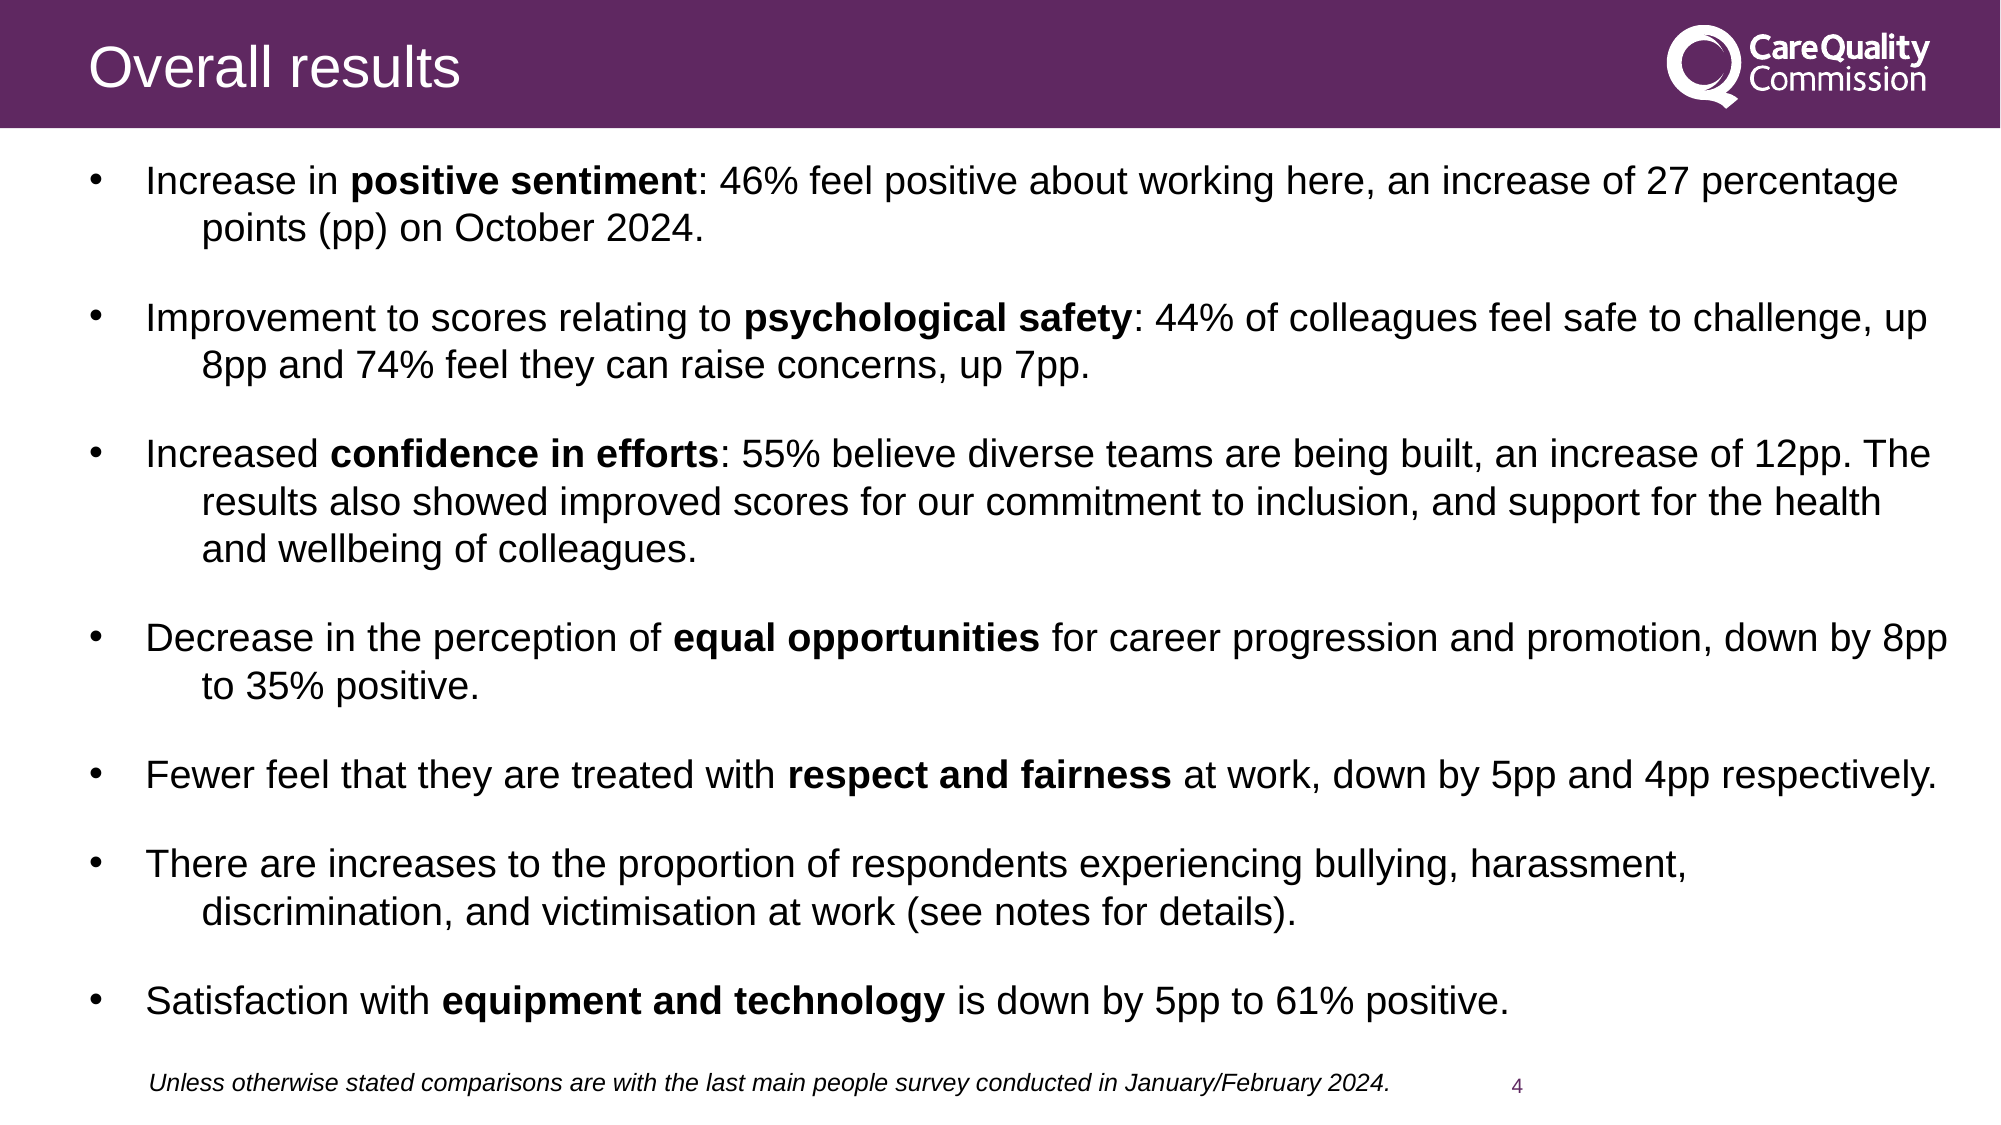

# Overall results
Increase in positive sentiment: 46% feel positive about working here, an increase of 27 percentage points (pp) on October 2024.
Improvement to scores relating to psychological safety: 44% of colleagues feel safe to challenge, up 8pp and 74% feel they can raise concerns, up 7pp.
Increased confidence in efforts: 55% believe diverse teams are being built, an increase of 12pp. The results also showed improved scores for our commitment to inclusion, and support for the health and wellbeing of colleagues.
Decrease in the perception of equal opportunities for career progression and promotion, down by 8pp to 35% positive.
Fewer feel that they are treated with respect and fairness at work, down by 5pp and 4pp respectively.
There are increases to the proportion of respondents experiencing bullying, harassment, discrimination, and victimisation at work (see notes for details).
Satisfaction with equipment and technology is down by 5pp to 61% positive.
Unless otherwise stated comparisons are with the last main people survey conducted in January/February 2024.